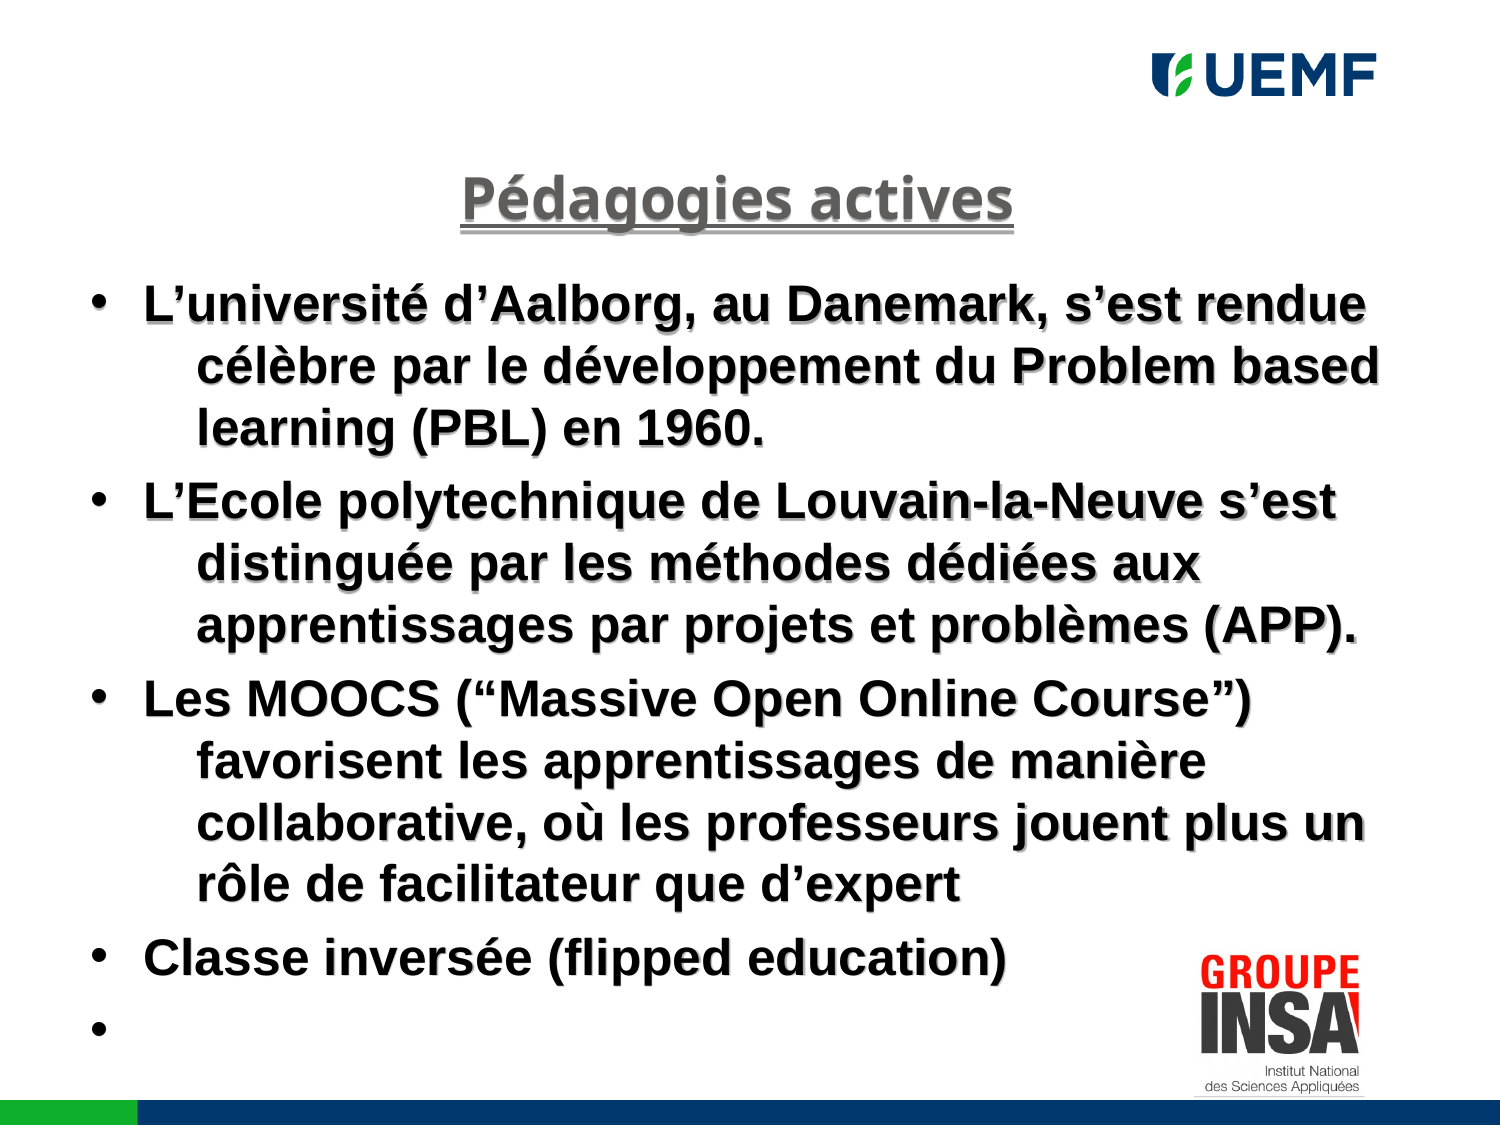

# Pédagogies actives
L’université d’Aalborg, au Danemark, s’est rendue célèbre par le développement du Problem based learning (PBL) en 1960.
L’Ecole polytechnique de Louvain-la-Neuve s’est distinguée par les méthodes dédiées aux apprentissages par projets et problèmes (APP).
Les MOOCS (“Massive Open Online Course”) favorisent les apprentissages de manière collaborative, où les professeurs jouent plus un rôle de facilitateur que d’expert
Classe inversée (flipped education)